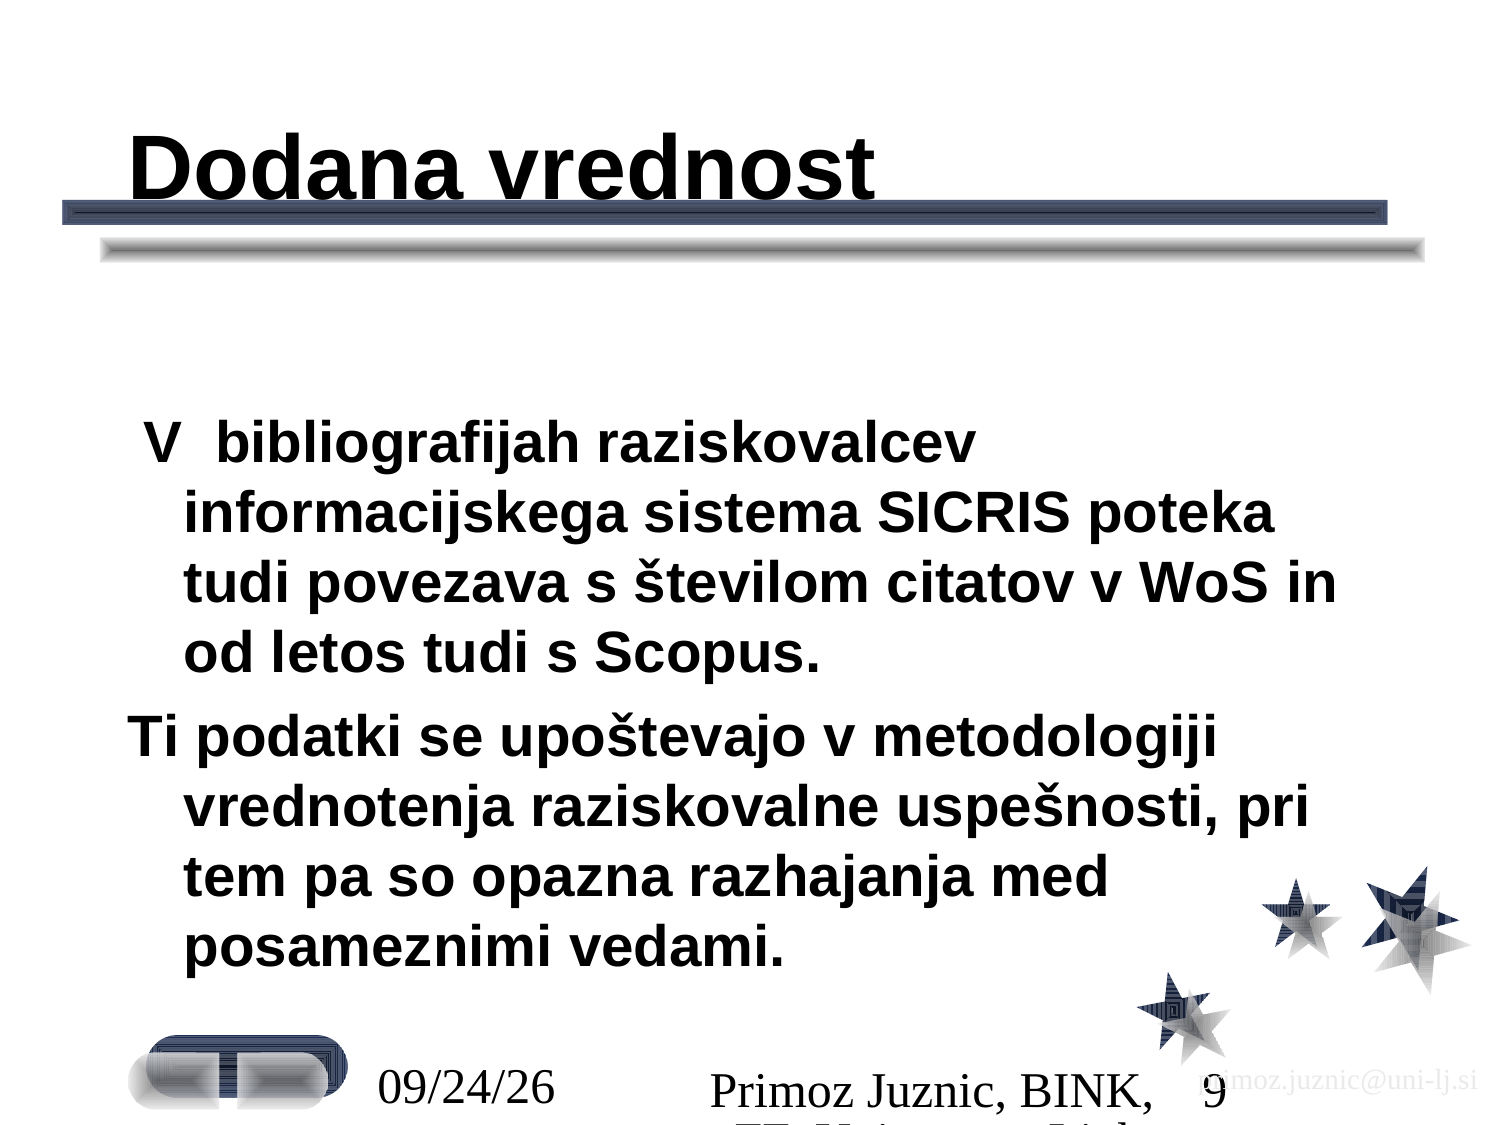

# Dodana vrednost
 V bibliografijah raziskovalcev informacijskega sistema SICRIS poteka tudi povezava s številom citatov v WoS in od letos tudi s Scopus.
Ti podatki se upoštevajo v metodologiji vrednotenja raziskovalne uspešnosti, pri tem pa so opazna razhajanja med posameznimi vedami.
Primoz Juznic, BINK, FF, Univerza v Ljubljani
9